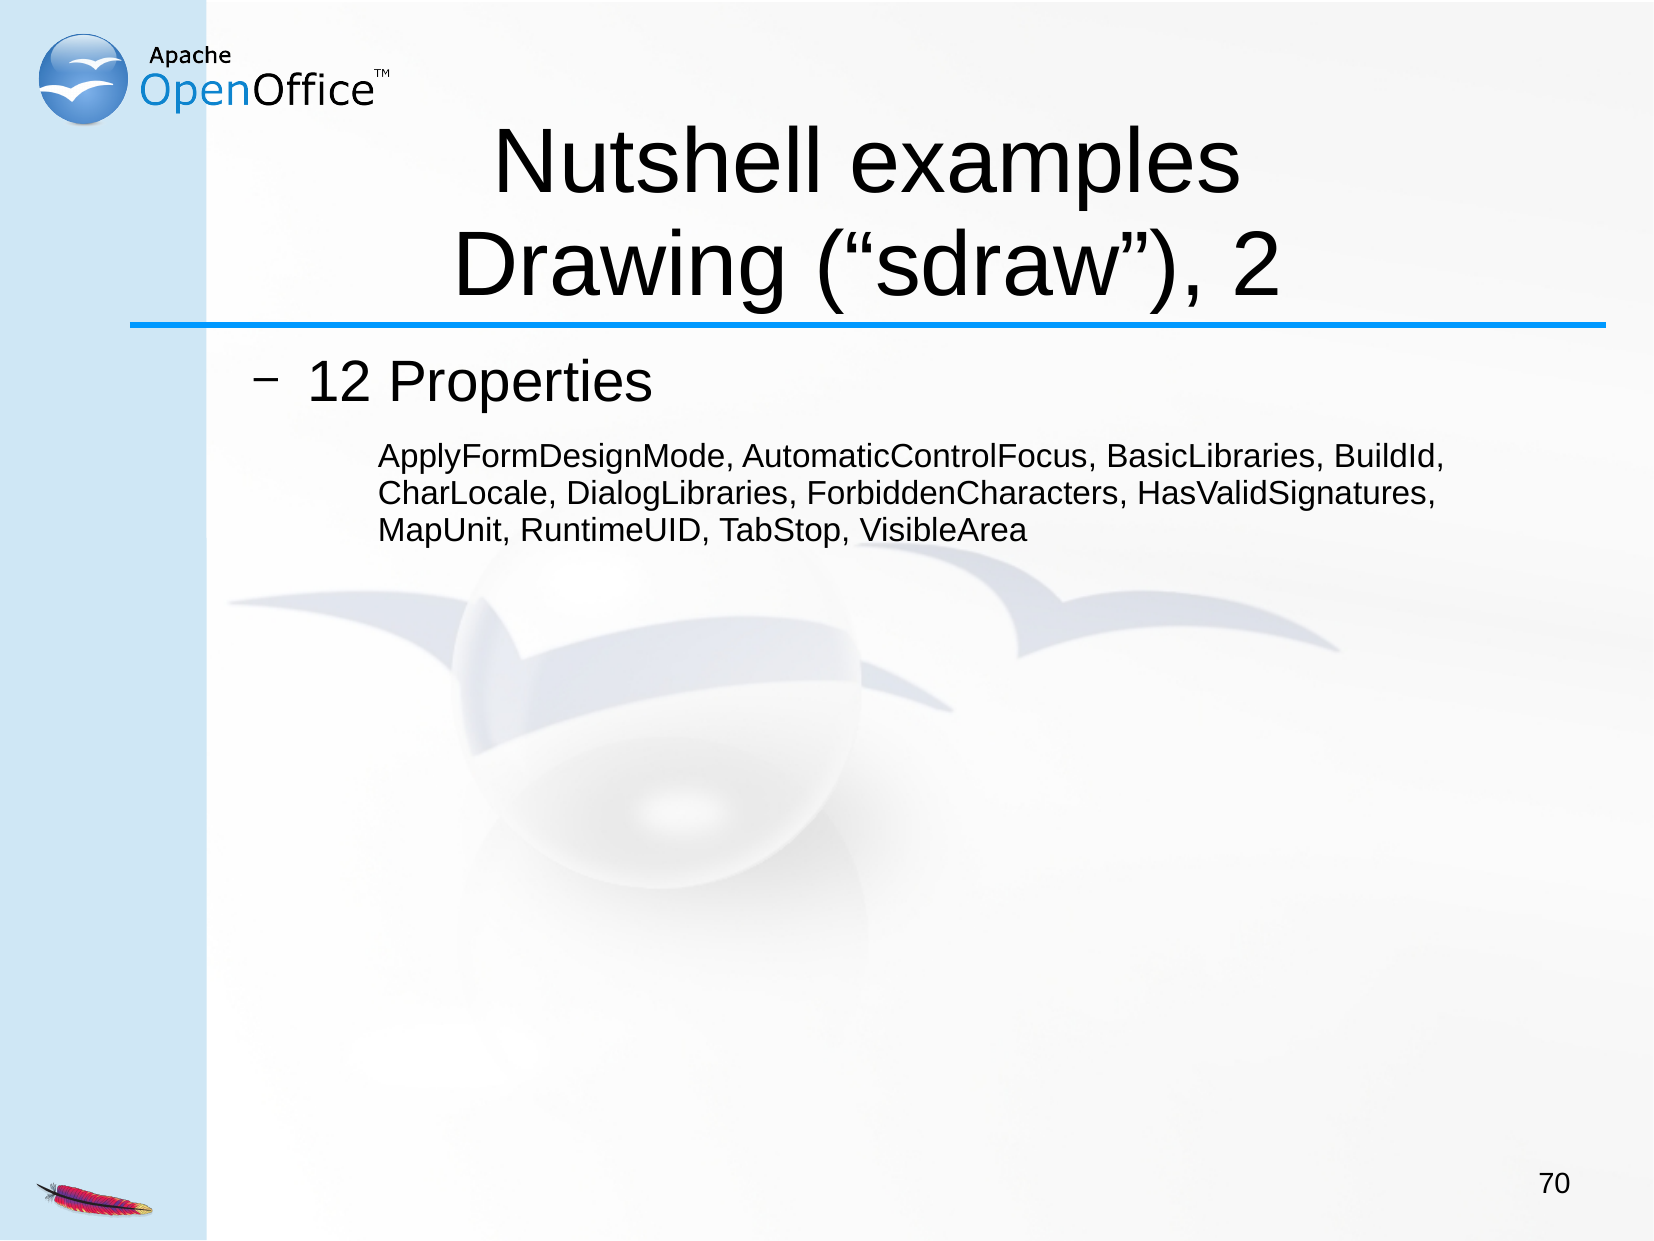

# Nutshell examples Drawing (“sdraw”), 2
12 Properties
ApplyFormDesignMode, AutomaticControlFocus, BasicLibraries, BuildId, CharLocale, DialogLibraries, ForbiddenCharacters, HasValidSignatures, MapUnit, RuntimeUID, TabStop, VisibleArea
70